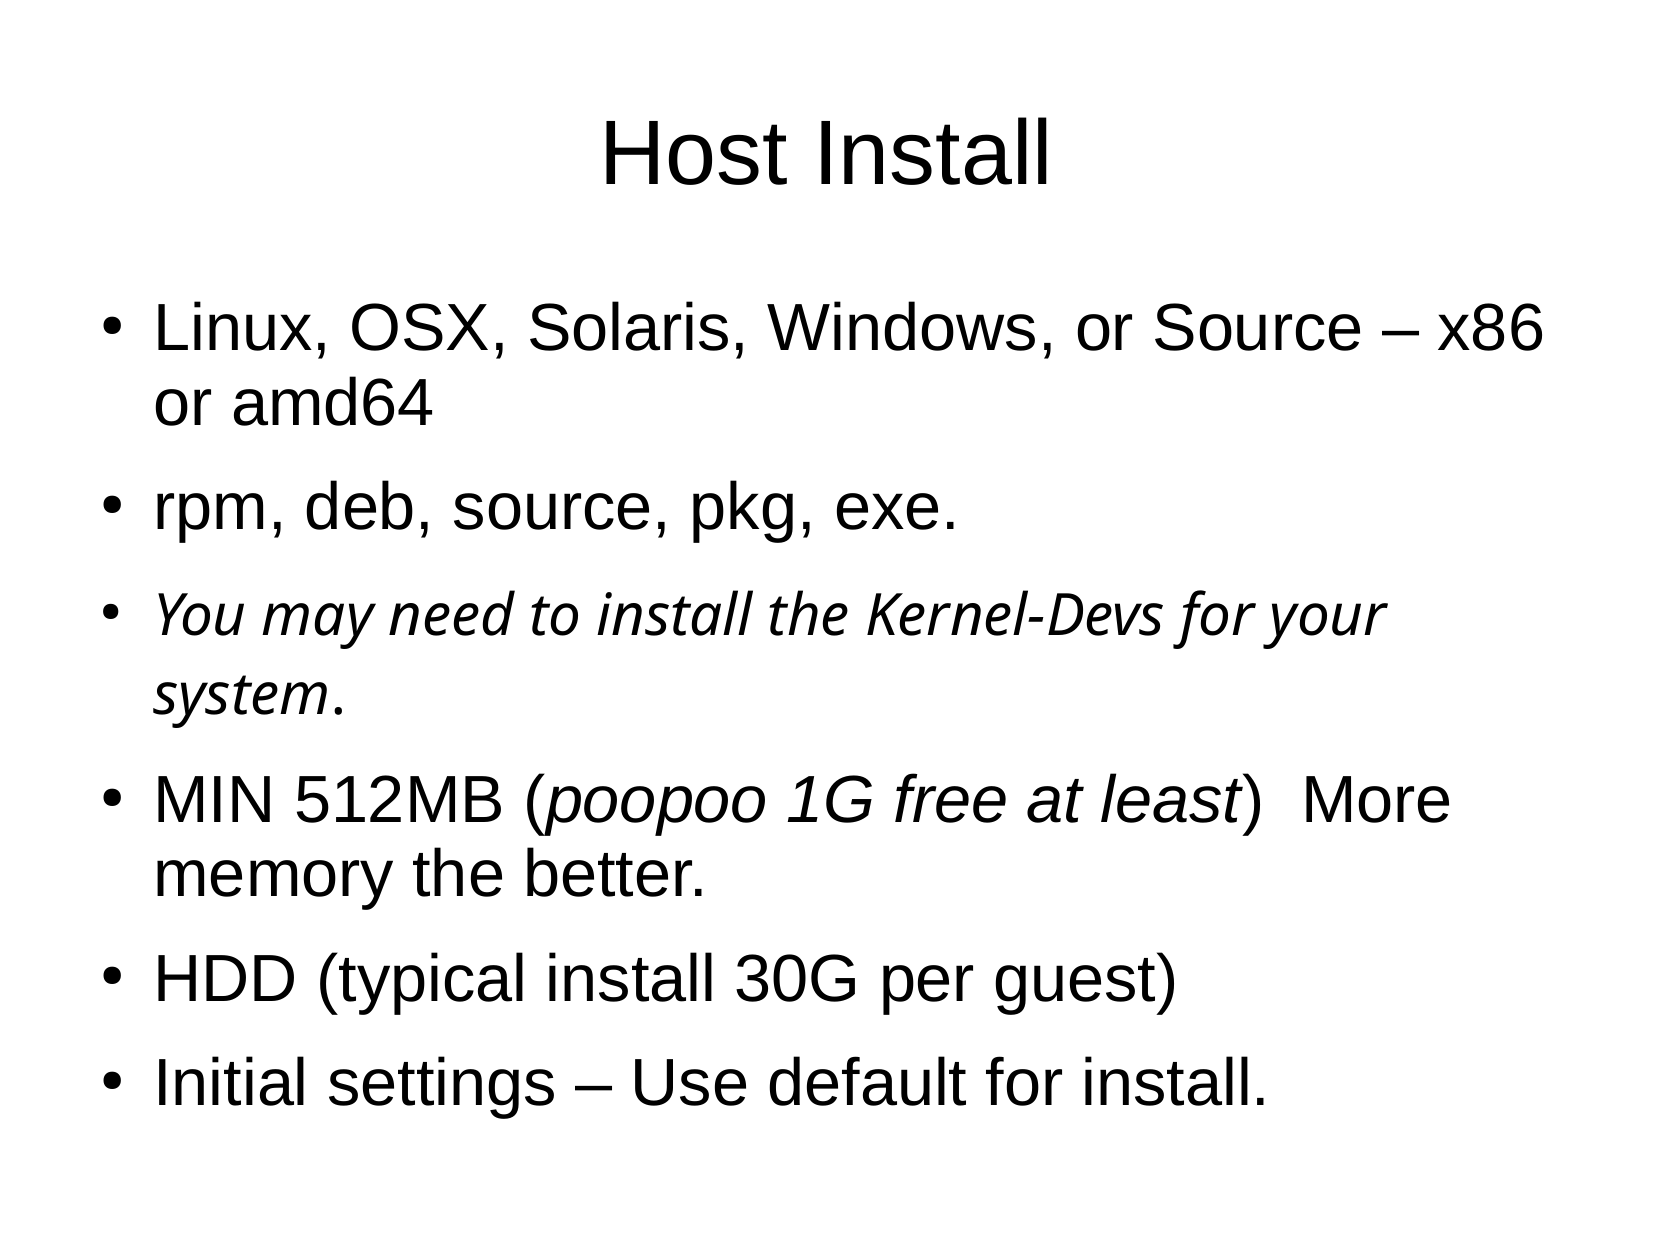

# Host Install
Linux, OSX, Solaris, Windows, or Source – x86 or amd64
rpm, deb, source, pkg, exe.
You may need to install the Kernel-Devs for your system.
MIN 512MB (poopoo 1G free at least) More memory the better.
HDD (typical install 30G per guest)
Initial settings – Use default for install.